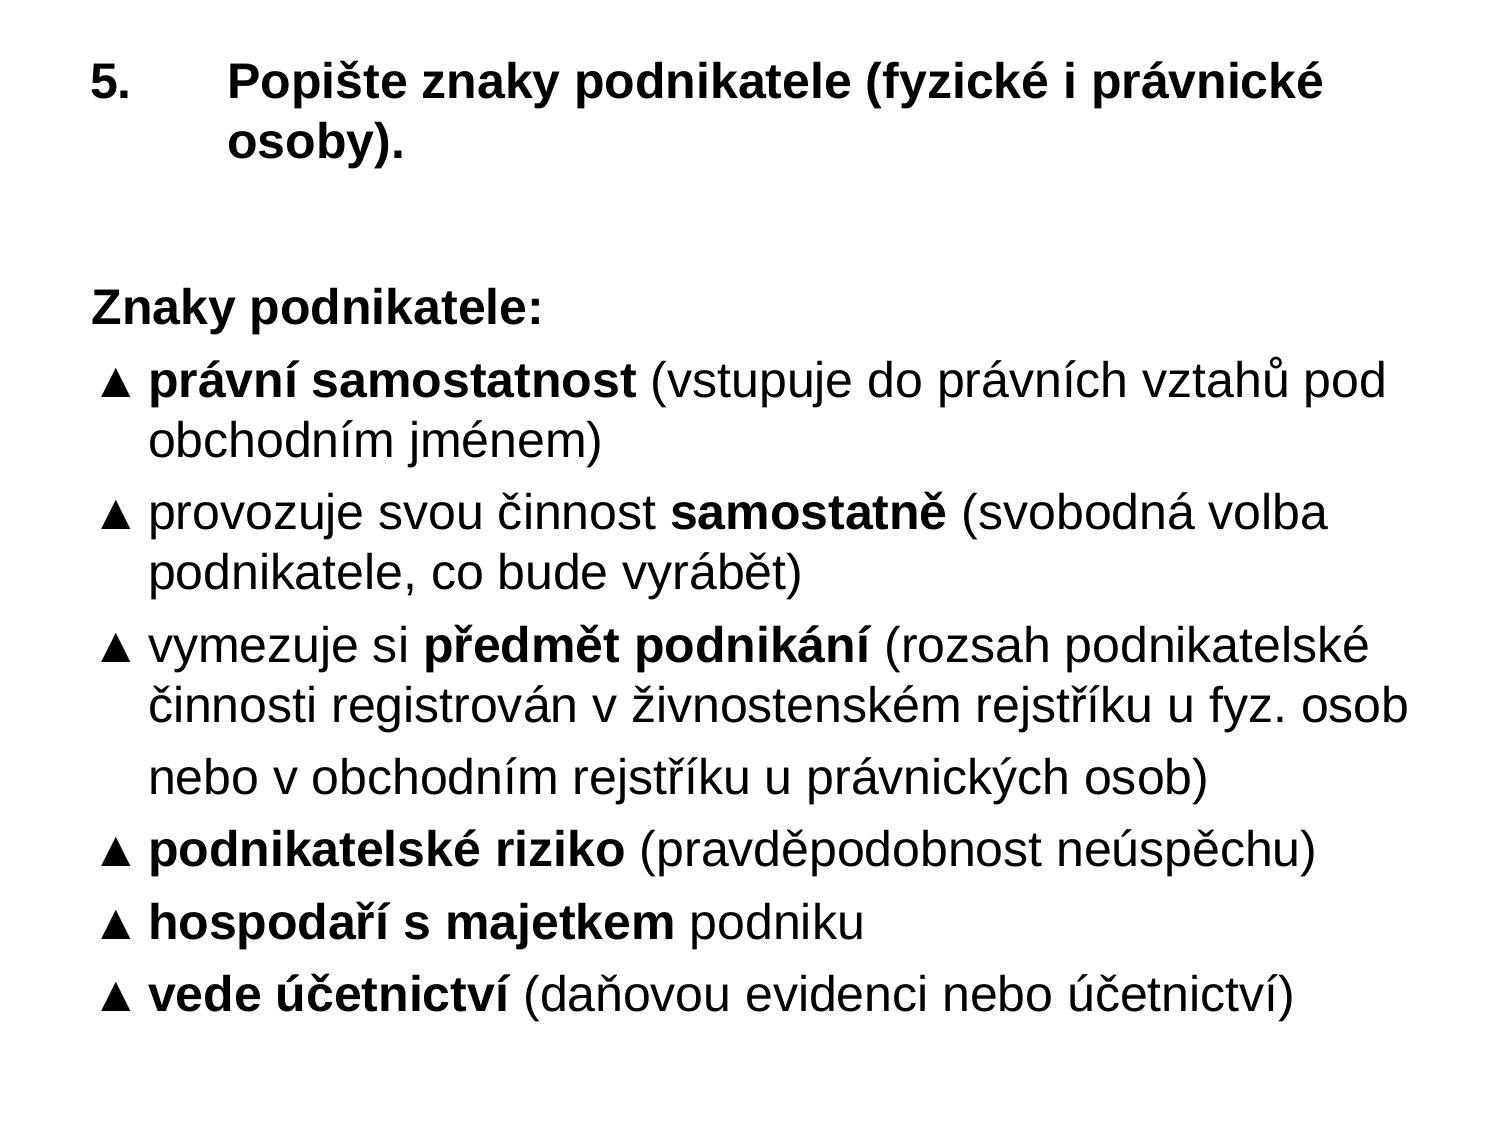

# Popište znaky podnikatele (fyzické i právnické osoby).
Znaky podnikatele:
▲	právní samostatnost (vstupuje do právních vztahů pod obchodním jménem)
▲	provozuje svou činnost samostatně (svobodná volba podnikatele, co bude vyrábět)
▲	vymezuje si předmět podnikání (rozsah podnikatelské činnosti registrován v živnostenském rejstříku u fyz. osob
	nebo v obchodním rejstříku u právnických osob)
▲	podnikatelské riziko (pravděpodobnost neúspěchu)
▲	hospodaří s majetkem podniku
▲	vede účetnictví (daňovou evidenci nebo účetnictví)